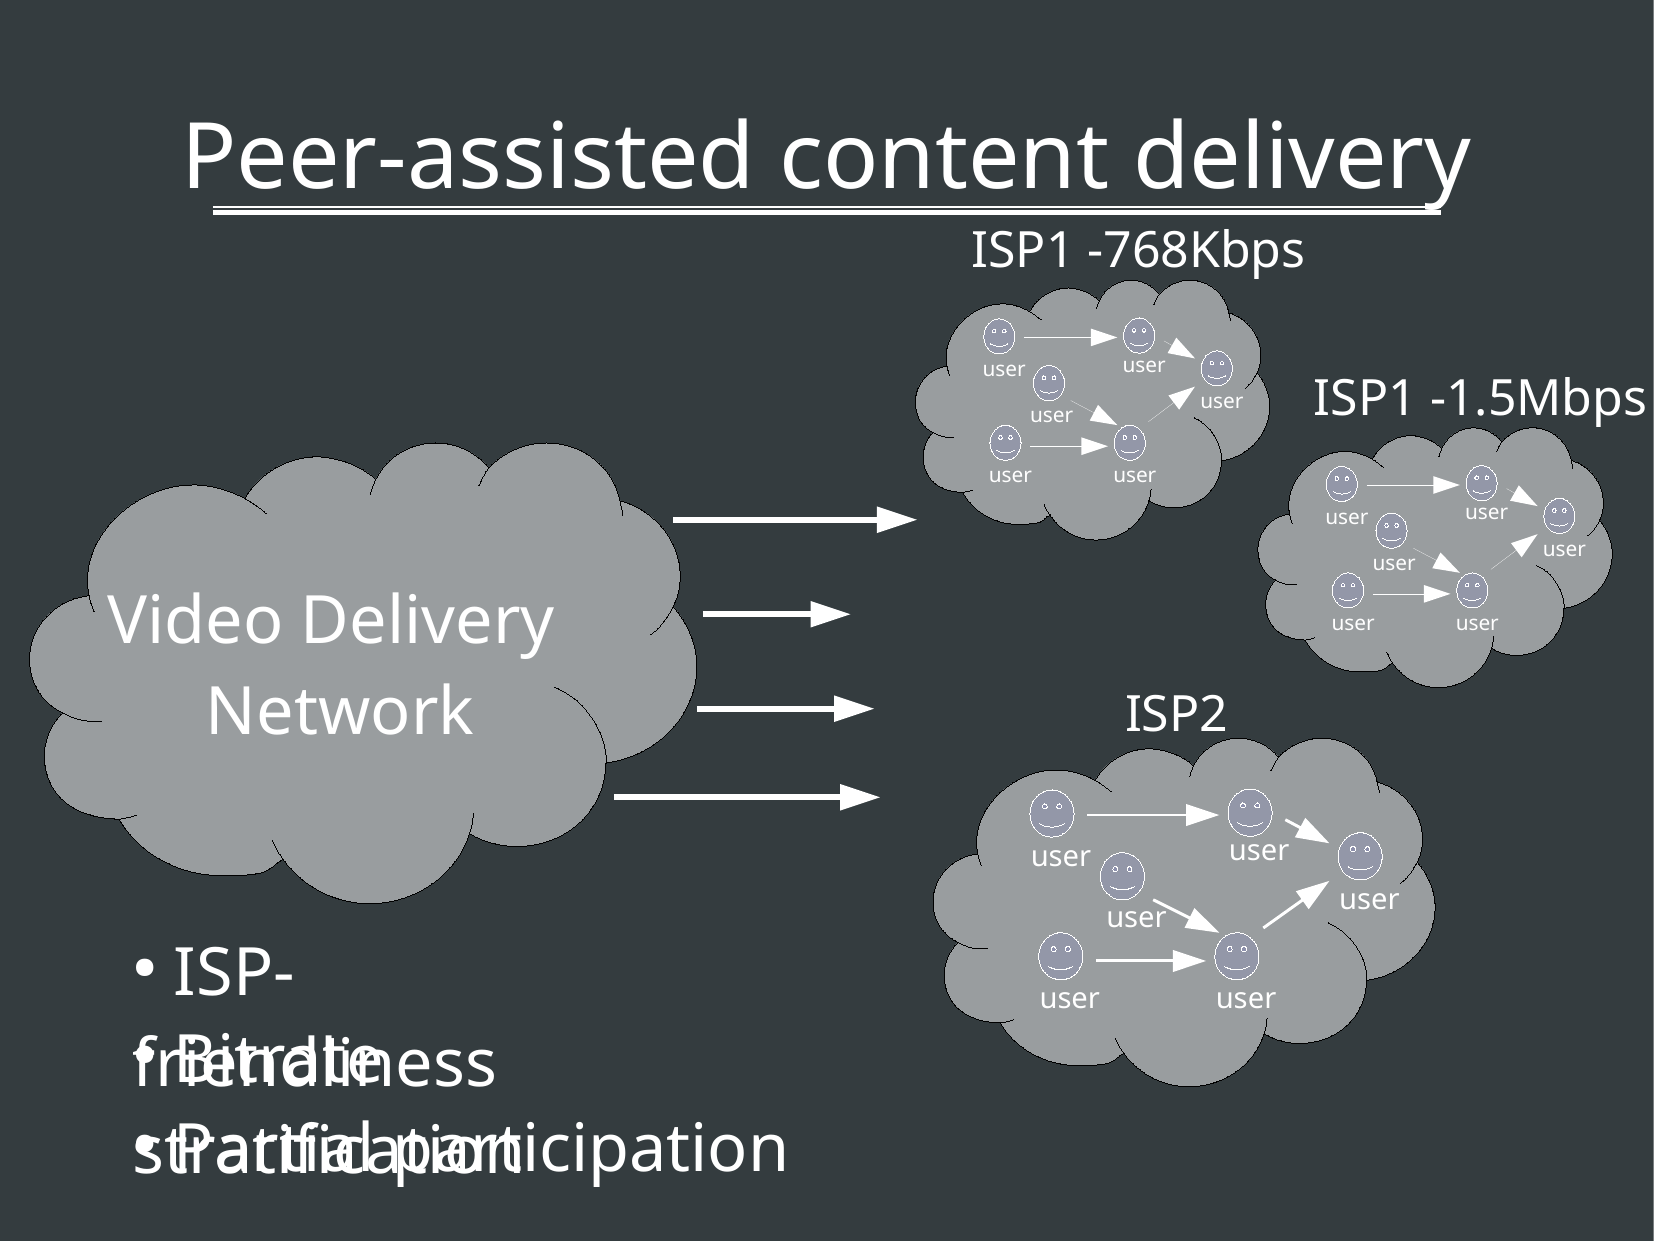

# Peer-assisted content delivery
ISP1 -768Kbps
user
user
ISP1 -1.5Mbps
user
user
Video Delivery
Network
user
user
user
user
user
user
user
user
ISP2
user
user
user
user
 ISP-friendliness
user
user
 Bitrate stratification
 Partial participation